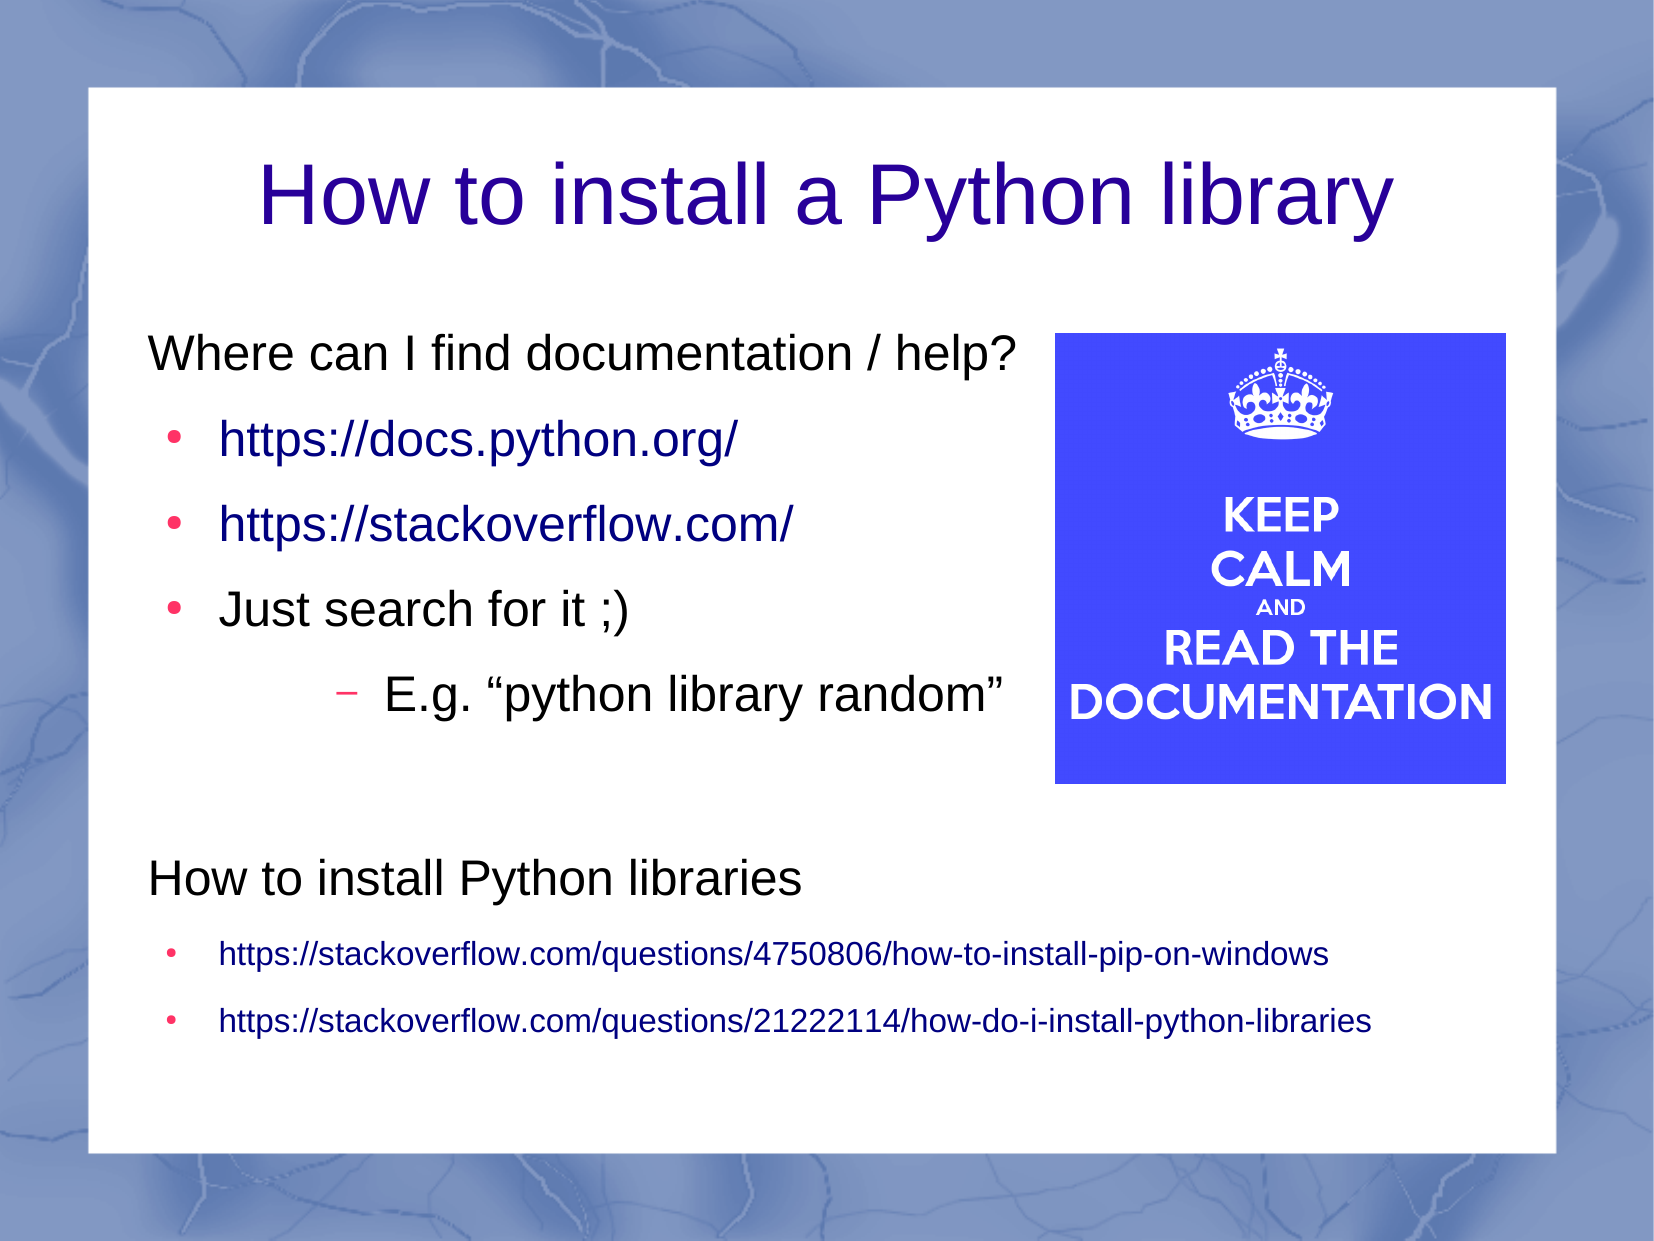

# How to install a Python library
Where can I find documentation / help?
https://docs.python.org/
https://stackoverflow.com/
Just search for it ;)
E.g. “python library random”
How to install Python libraries
https://stackoverflow.com/questions/4750806/how-to-install-pip-on-windows
https://stackoverflow.com/questions/21222114/how-do-i-install-python-libraries